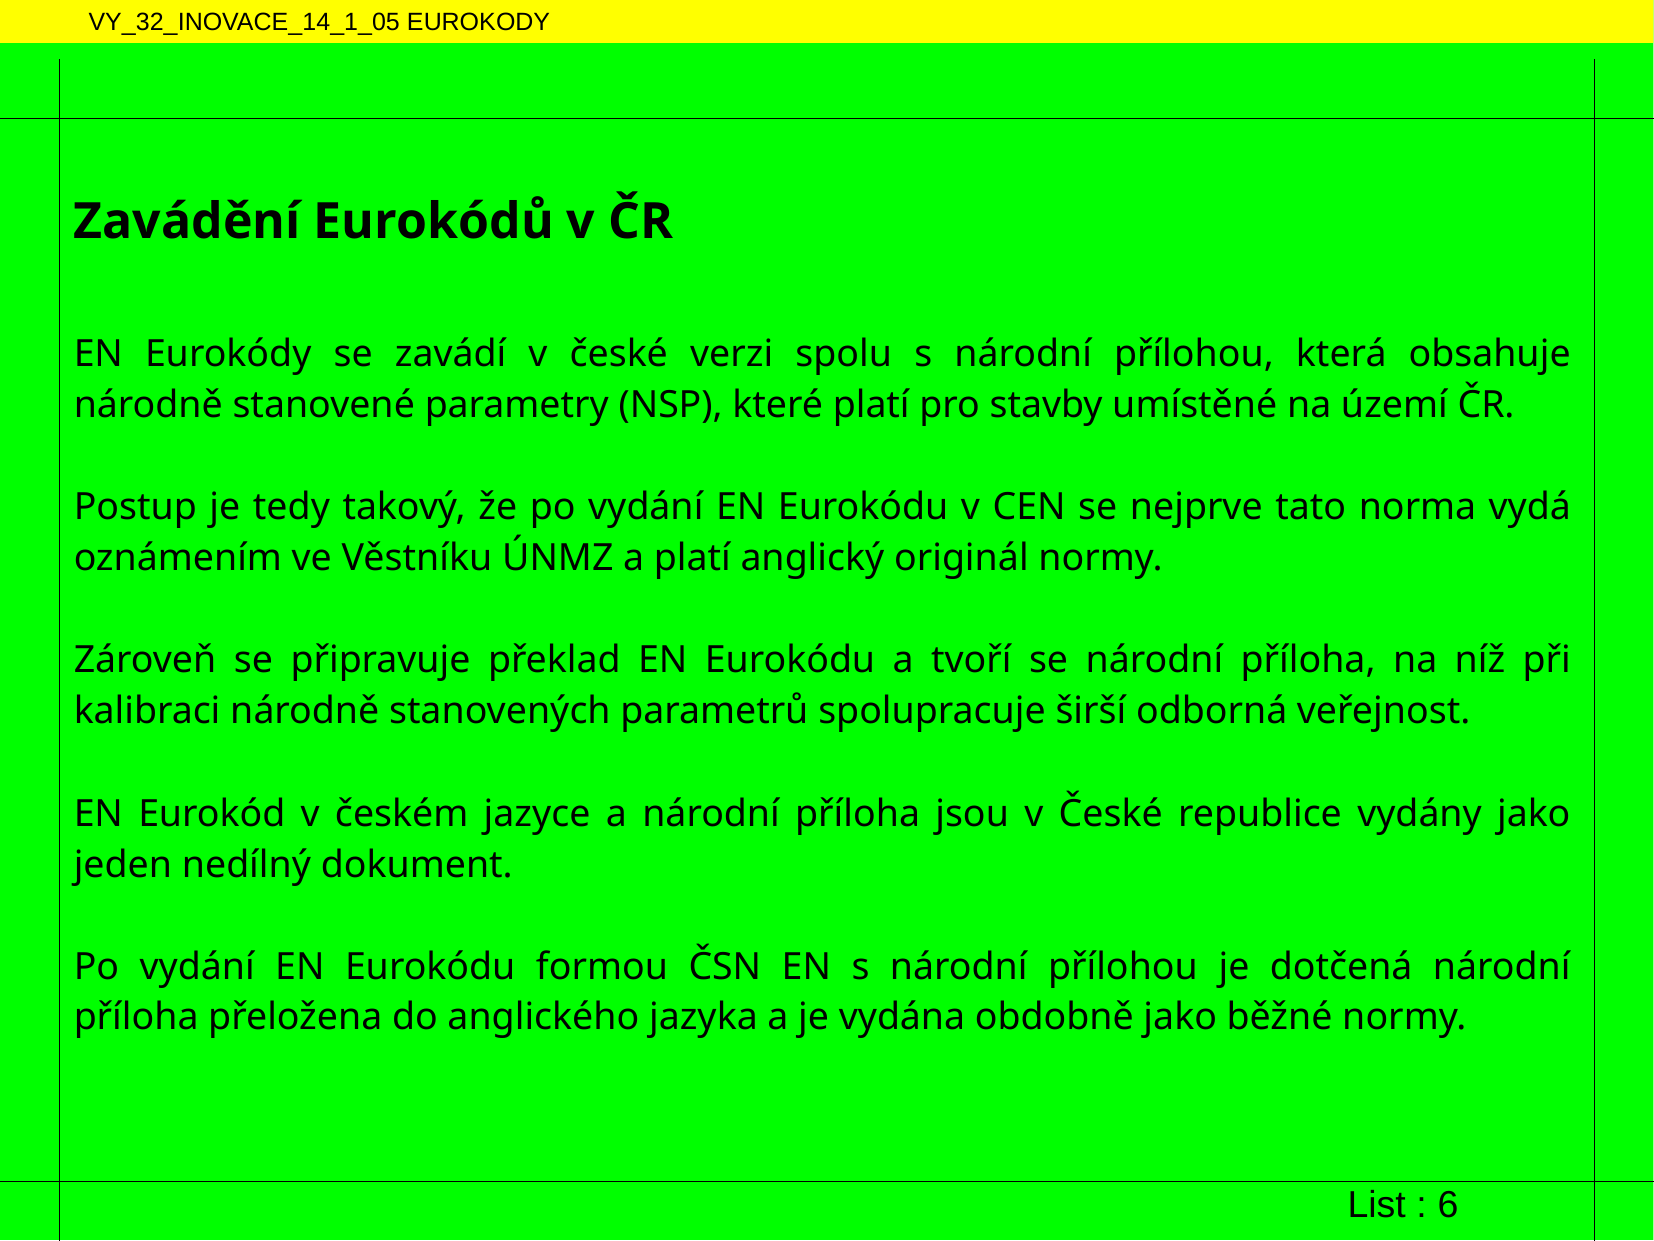

VY_32_INOVACE_14_1_05 EUROKODY
Zavádění Eurokódů v ČR
EN Eurokódy se zavádí v české verzi spolu s národní přílohou, která obsahuje národně stanovené parametry (NSP), které platí pro stavby umístěné na území ČR.
Postup je tedy takový, že po vydání EN Eurokódu v CEN se nejprve tato norma vydá oznámením ve Věstníku ÚNMZ a platí anglický originál normy.
Zároveň se připravuje překlad EN Eurokódu a tvoří se národní příloha, na níž při kalibraci národně stanovených parametrů spolupracuje širší odborná veřejnost.
EN Eurokód v českém jazyce a národní příloha jsou v České republice vydány jako jeden nedílný dokument.
Po vydání EN Eurokódu formou ČSN EN s národní přílohou je dotčená národní příloha přeložena do anglického jazyka a je vydána obdobně jako běžné normy.
List :